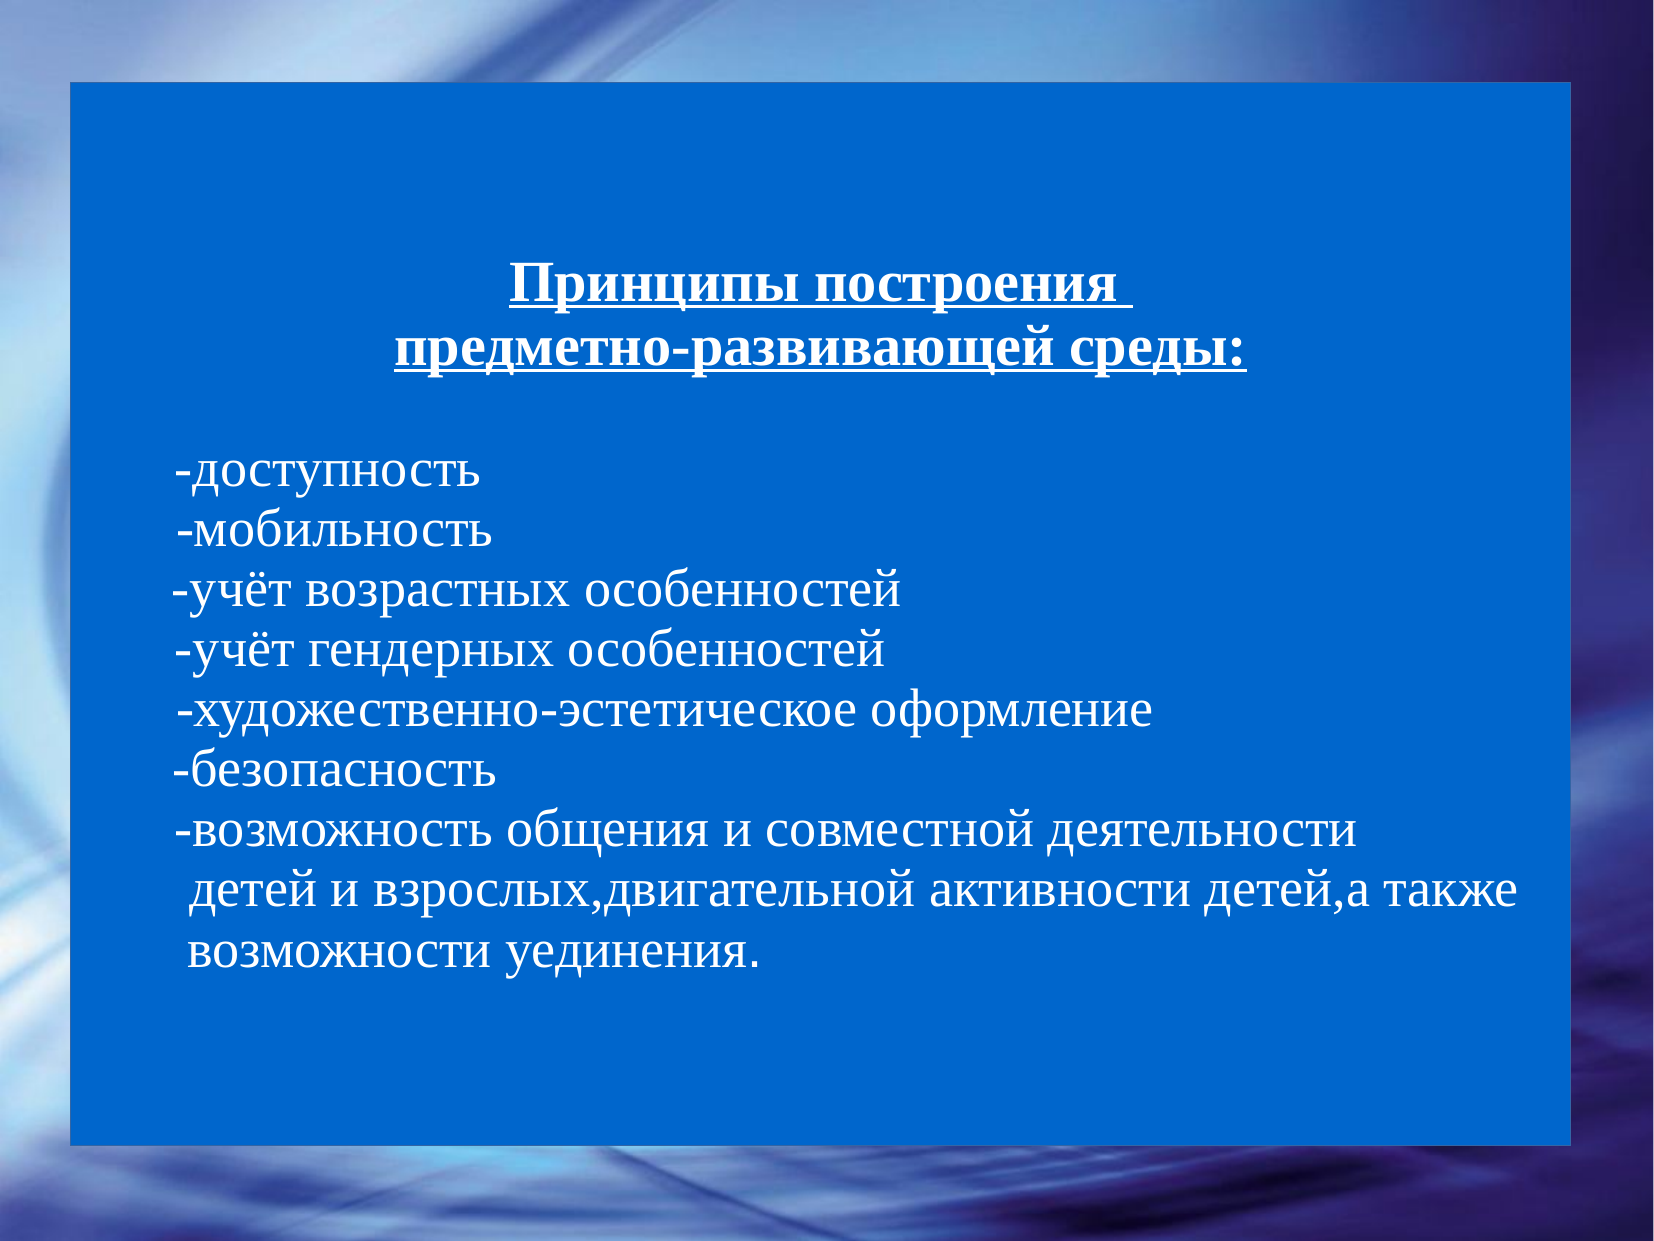

#
Принципы построения
предметно-развивающей среды:
-доступность
-мобильность
-учёт возрастных особенностей
-учёт гендерных особенностей
-художественно-эстетическое оформление
-безопасность
-возможность общения и совместной деятельности
 детей и взрослых,двигательной активности детей,а также
 возможности уединения.